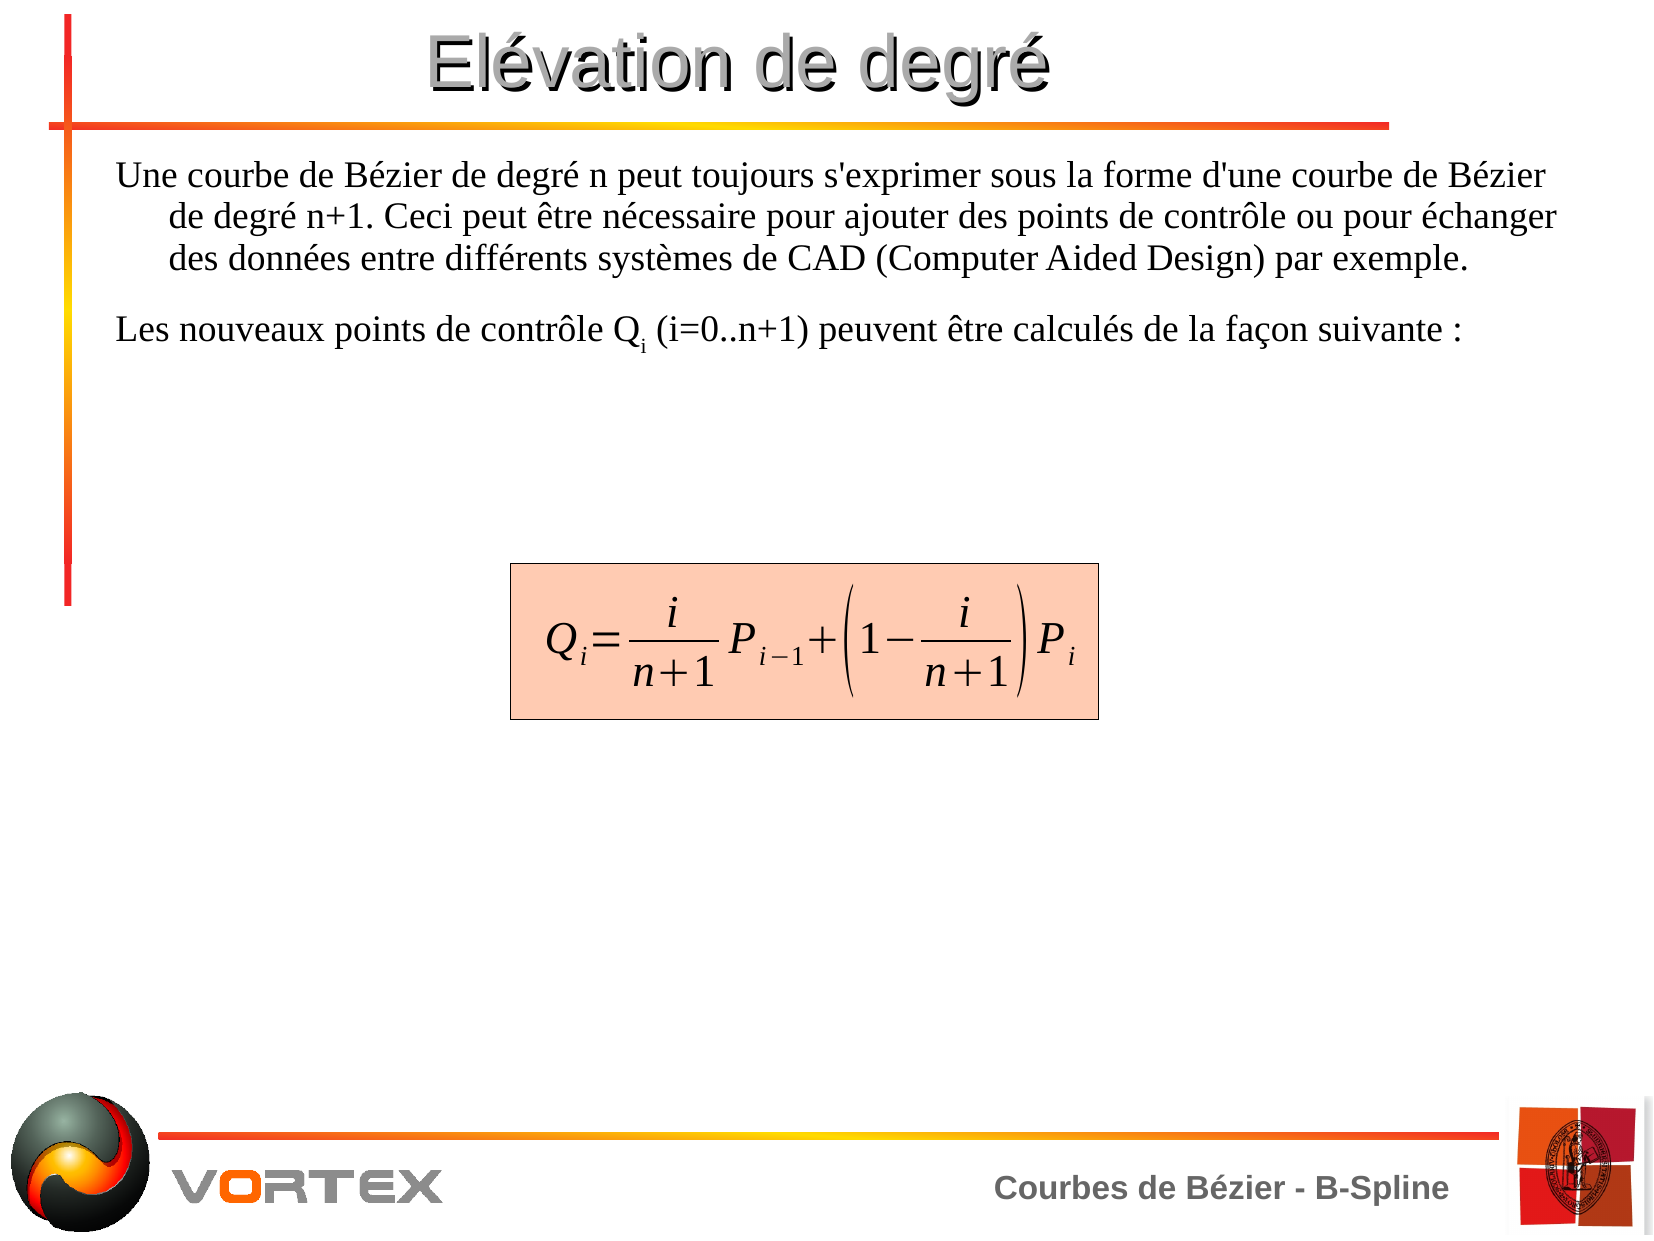

# Elévation de degré
Une courbe de Bézier de degré n peut toujours s'exprimer sous la forme d'une courbe de Bézier de degré n+1. Ceci peut être nécessaire pour ajouter des points de contrôle ou pour échanger des données entre différents systèmes de CAD (Computer Aided Design) par exemple.
Les nouveaux points de contrôle Qi (i=0..n+1) peuvent être calculés de la façon suivante :